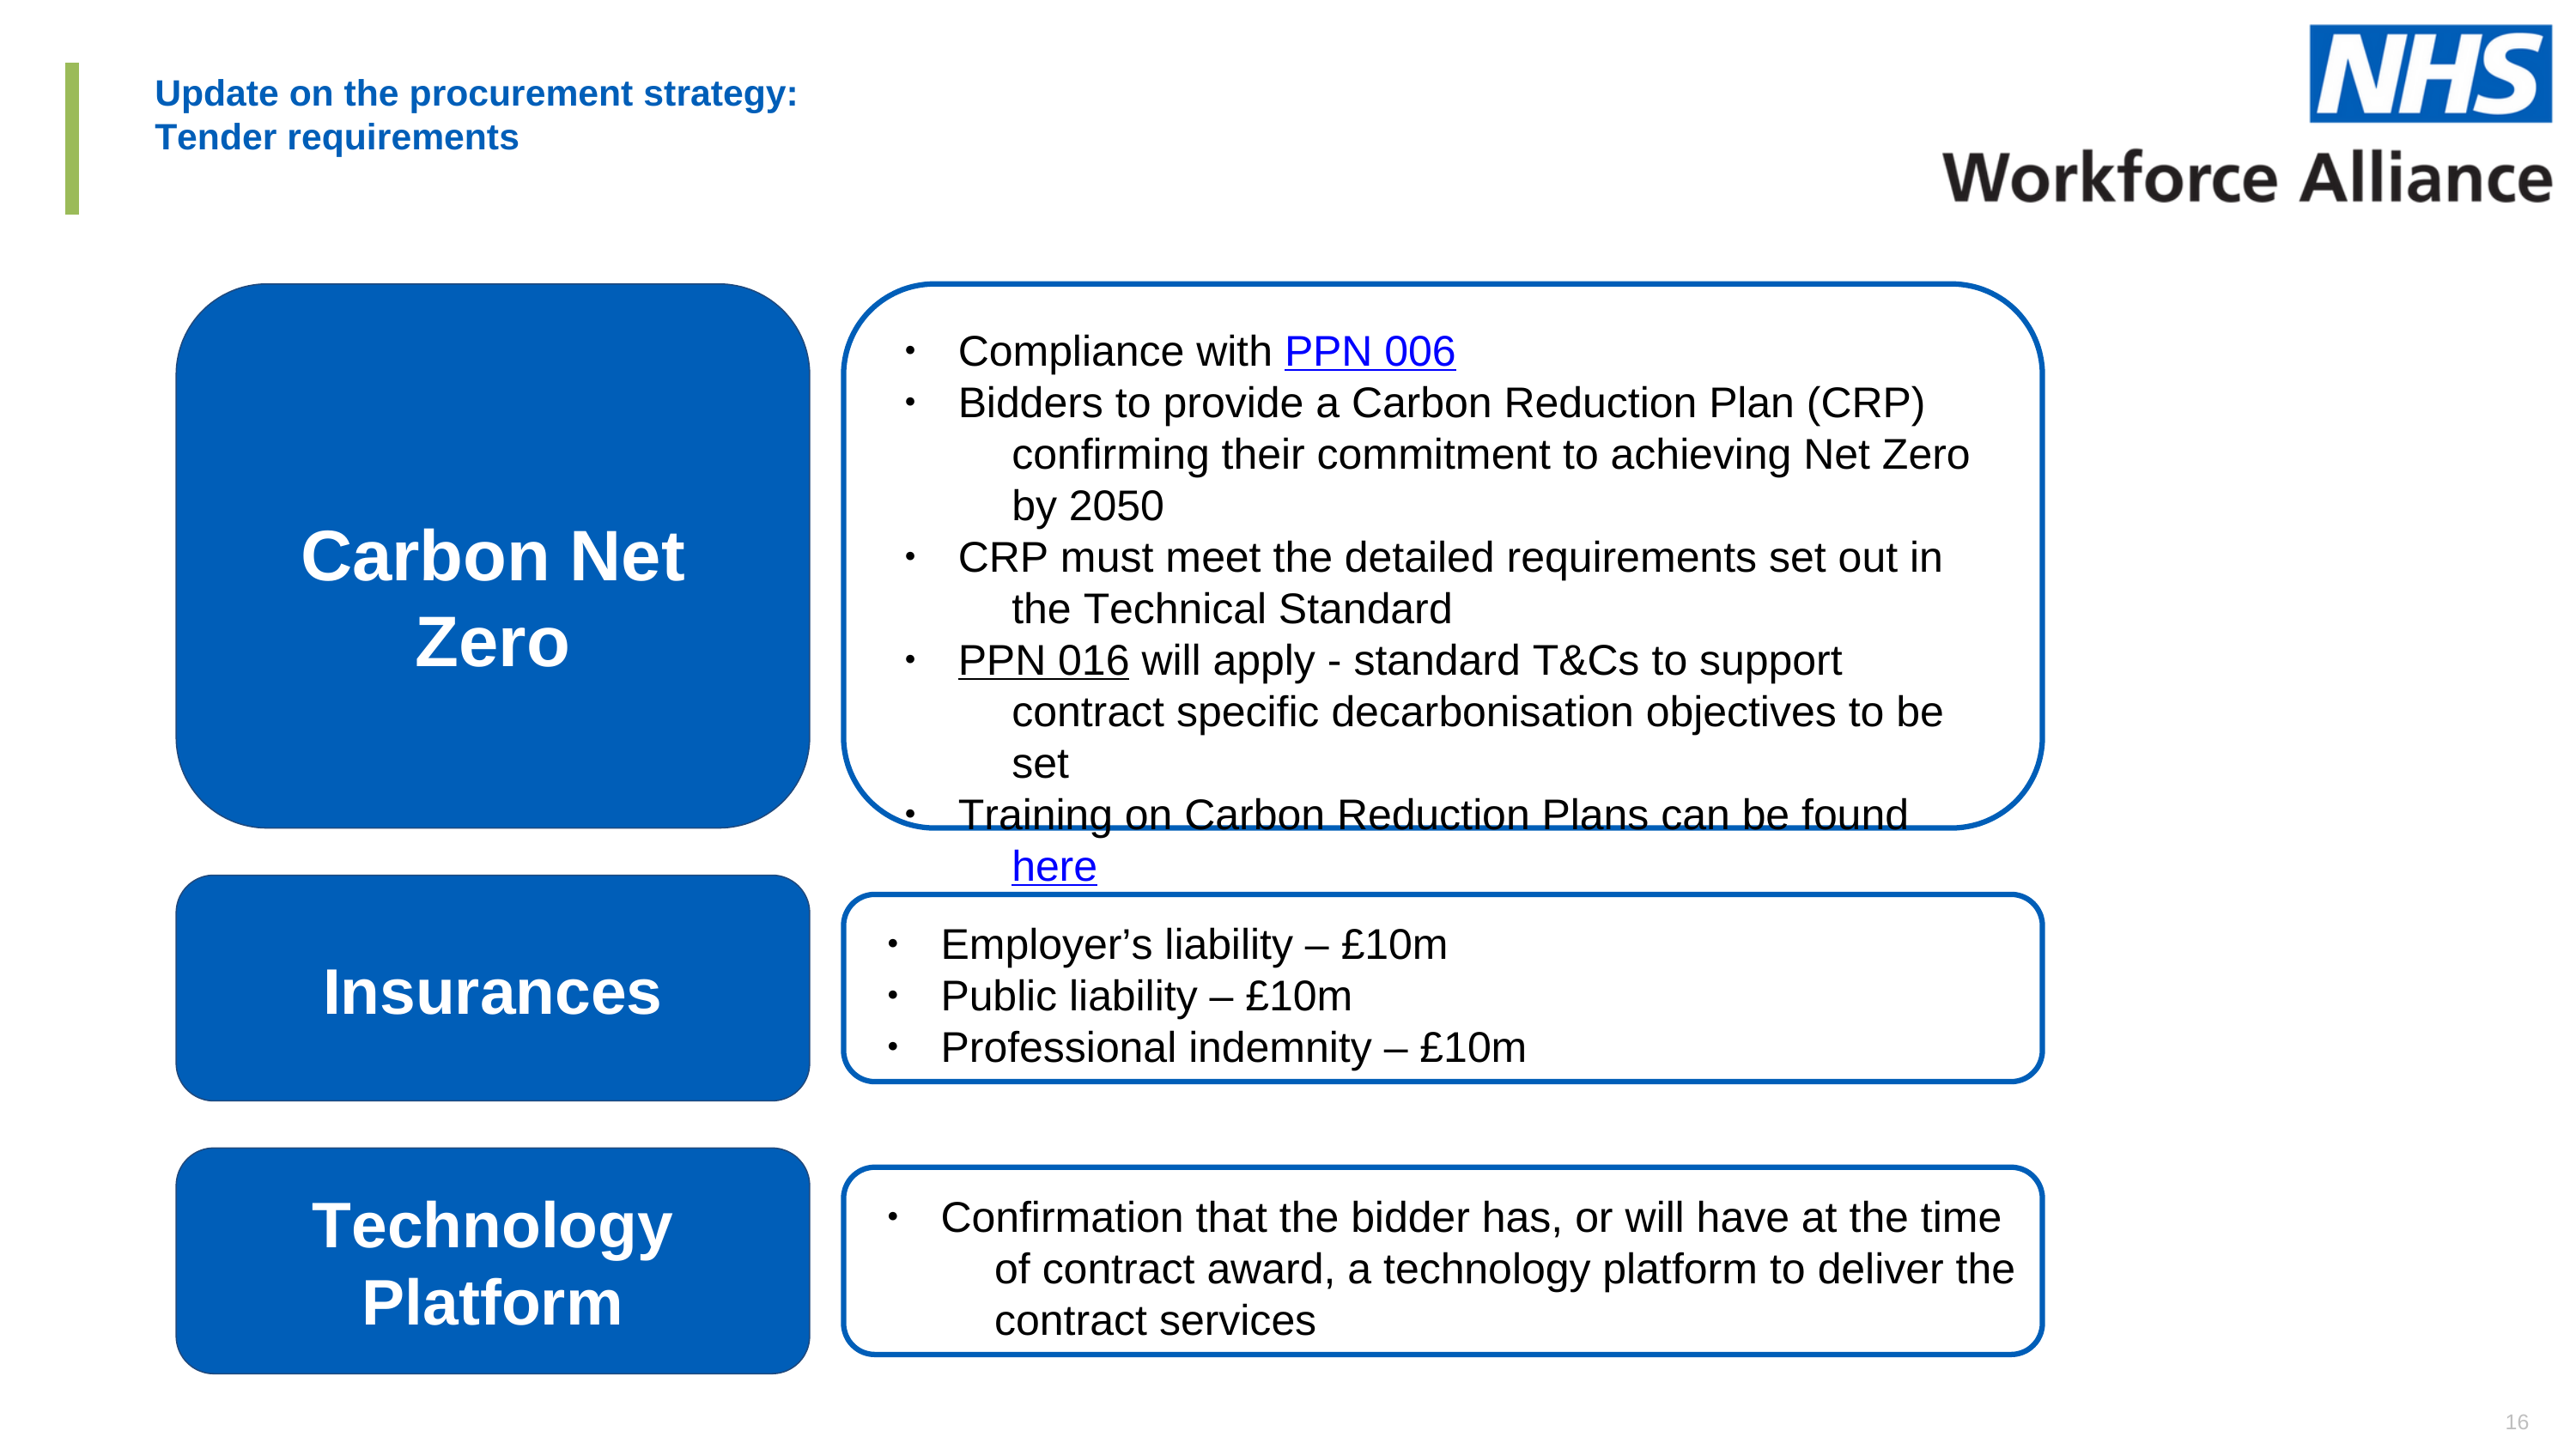

# Update on the procurement strategy:
Tender requirements
Carbon Net Zero
Compliance with PPN 006
Bidders to provide a Carbon Reduction Plan (CRP) confirming their commitment to achieving Net Zero by 2050
CRP must meet the detailed requirements set out in the Technical Standard
PPN 016 will apply - standard T&Cs to support contract specific decarbonisation objectives to be set
Training on Carbon Reduction Plans can be found here
Insurances
Employer’s liability – £10m
Public liability – £10m
Professional indemnity – £10m
Technology Platform
Confirmation that the bidder has, or will have at the time of contract award, a technology platform to deliver the contract services